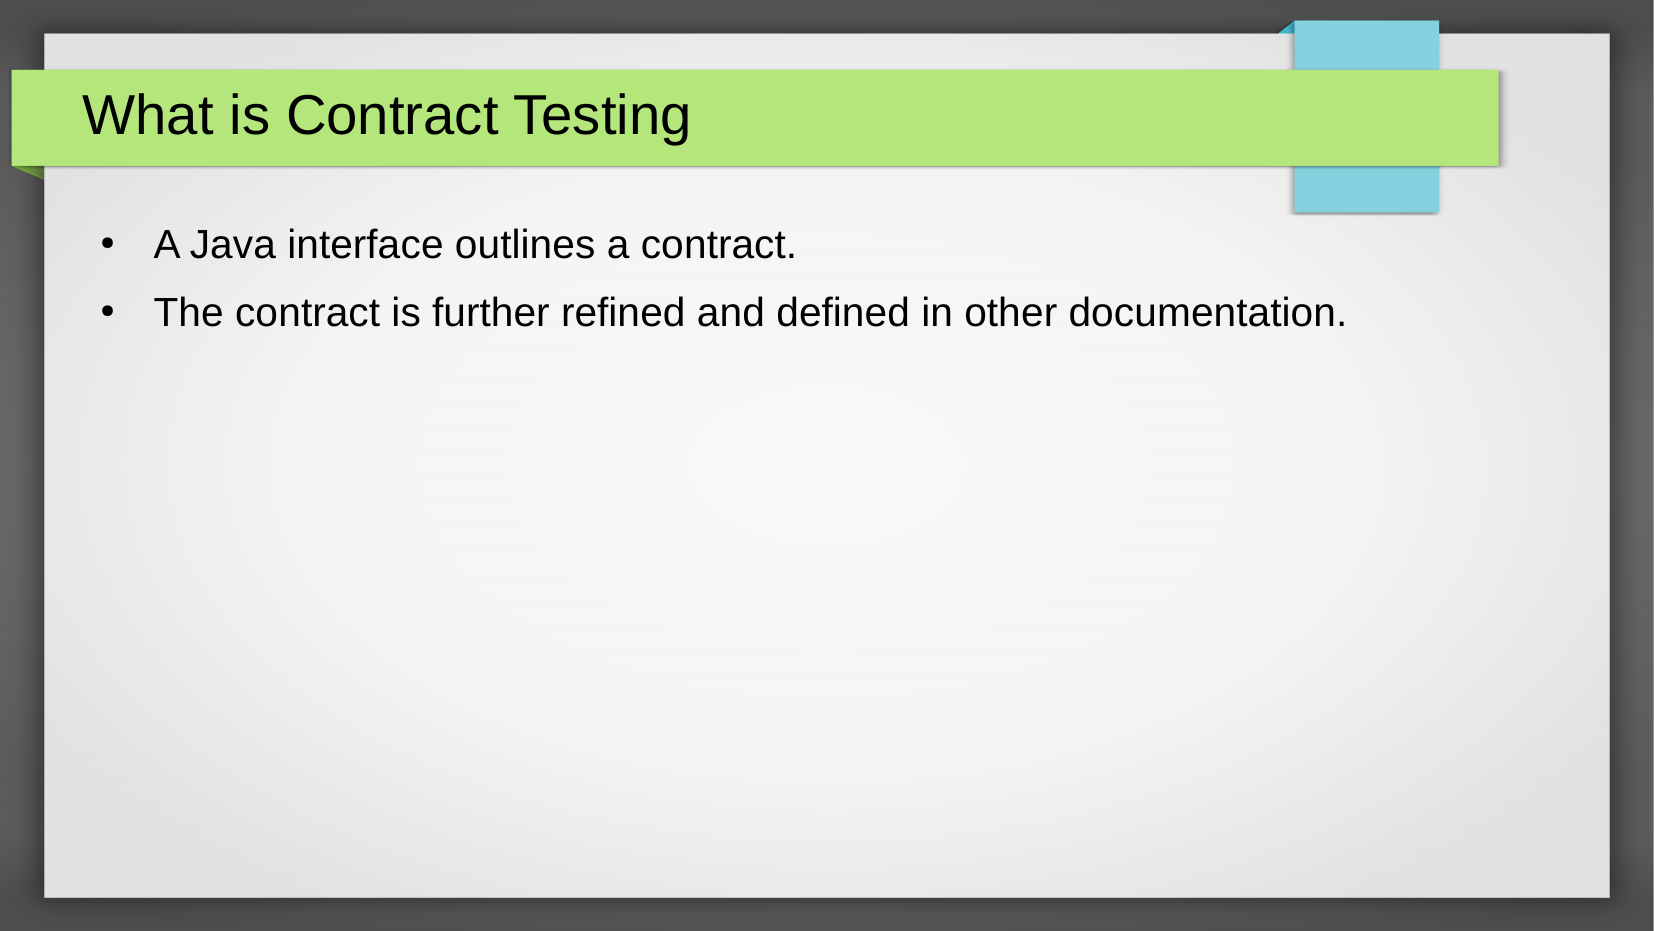

# What is Contract Testing
A Java interface outlines a contract.
The contract is further refined and defined in other documentation.